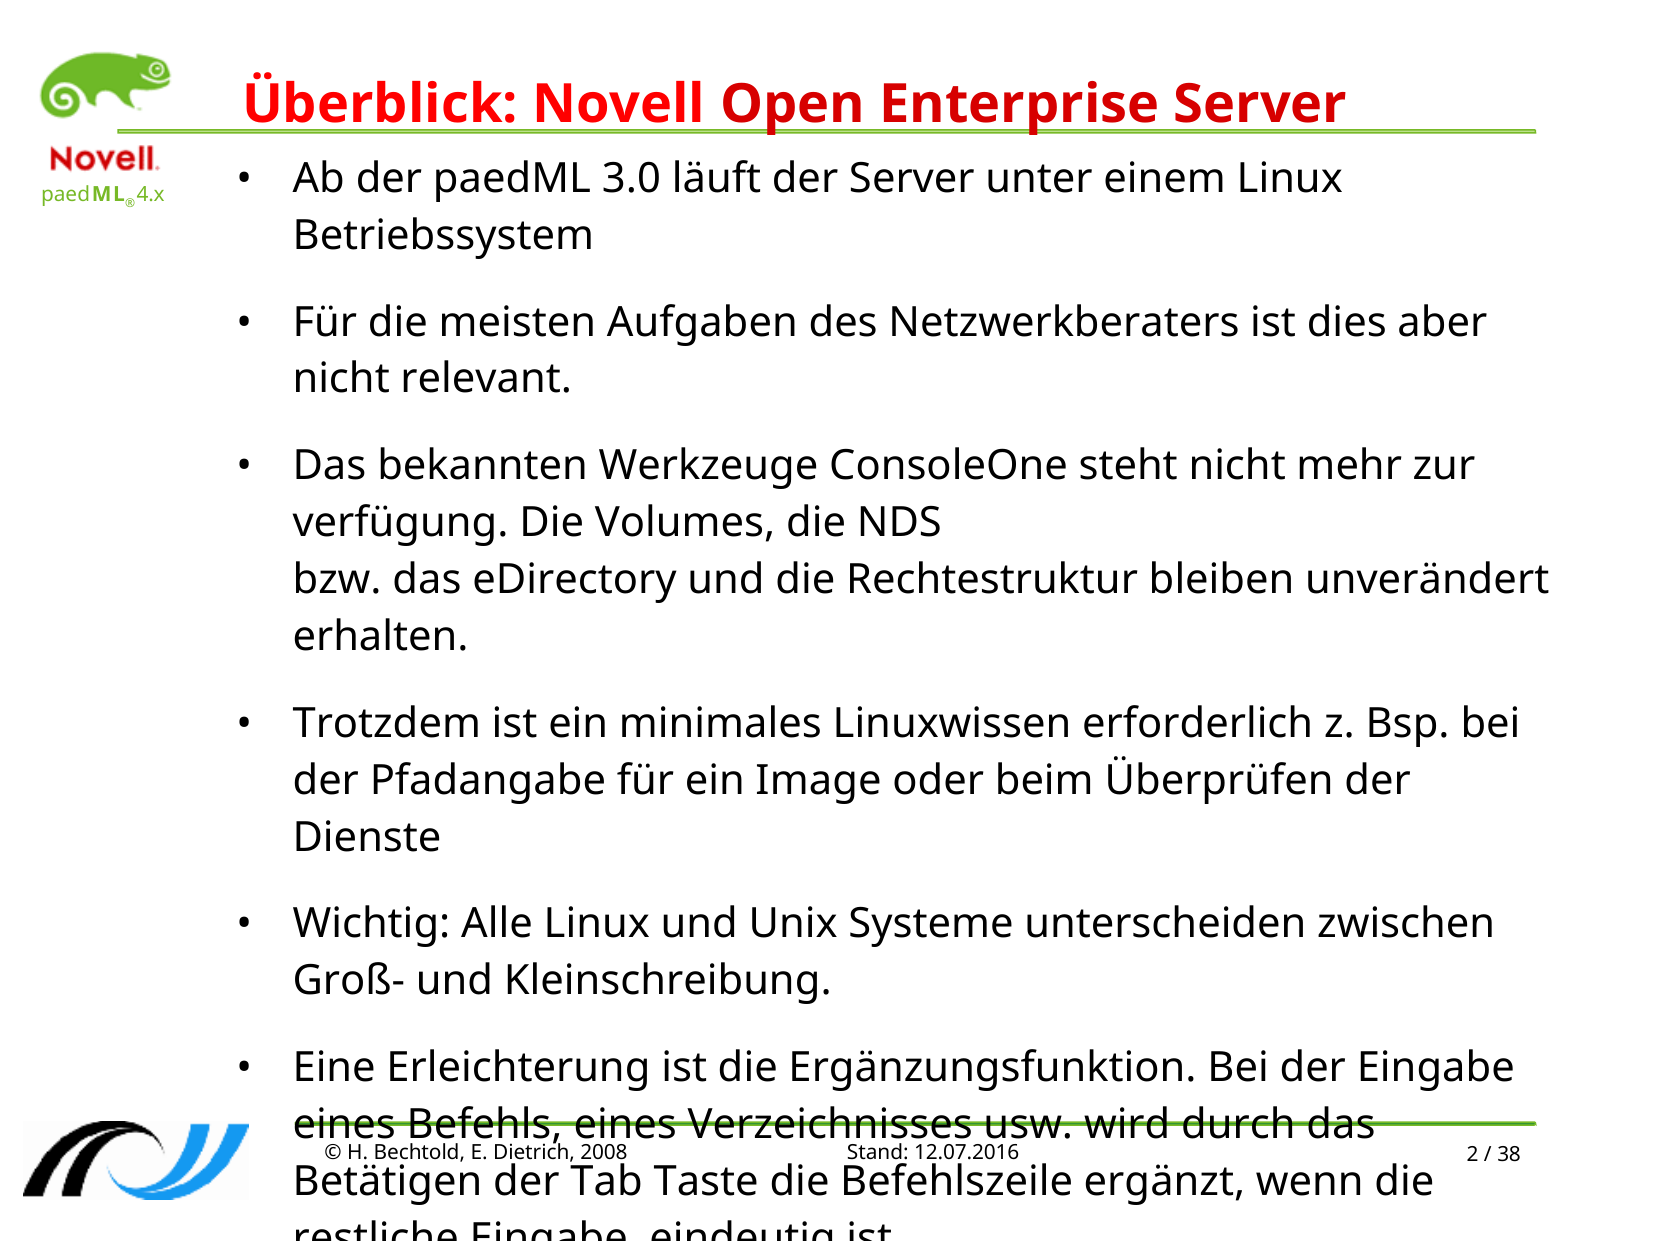

# Überblick: Novell Open Enterprise Server
Ab der paedML 3.0 läuft der Server unter einem Linux Betriebssystem
Für die meisten Aufgaben des Netzwerkberaters ist dies aber
nicht relevant.
Das bekannten Werkzeuge ConsoleOne steht nicht mehr zur verfügung. Die Volumes, die NDS
bzw. das eDirectory und die Rechtestruktur bleiben unverändert erhalten.
Trotzdem ist ein minimales Linuxwissen erforderlich z. Bsp. bei der Pfadangabe für ein Image oder beim Überprüfen der Dienste
Wichtig: Alle Linux und Unix Systeme unterscheiden zwischen
Groß- und Kleinschreibung.
Eine Erleichterung ist die Ergänzungsfunktion. Bei der Eingabe eines Befehls, eines Verzeichnisses usw. wird durch das Betätigen der Tab Taste die Befehlszeile ergänzt, wenn die restliche Eingabe eindeutig ist
© H. Bechtold, E. Dietrich, 2008
12.07.2016
2